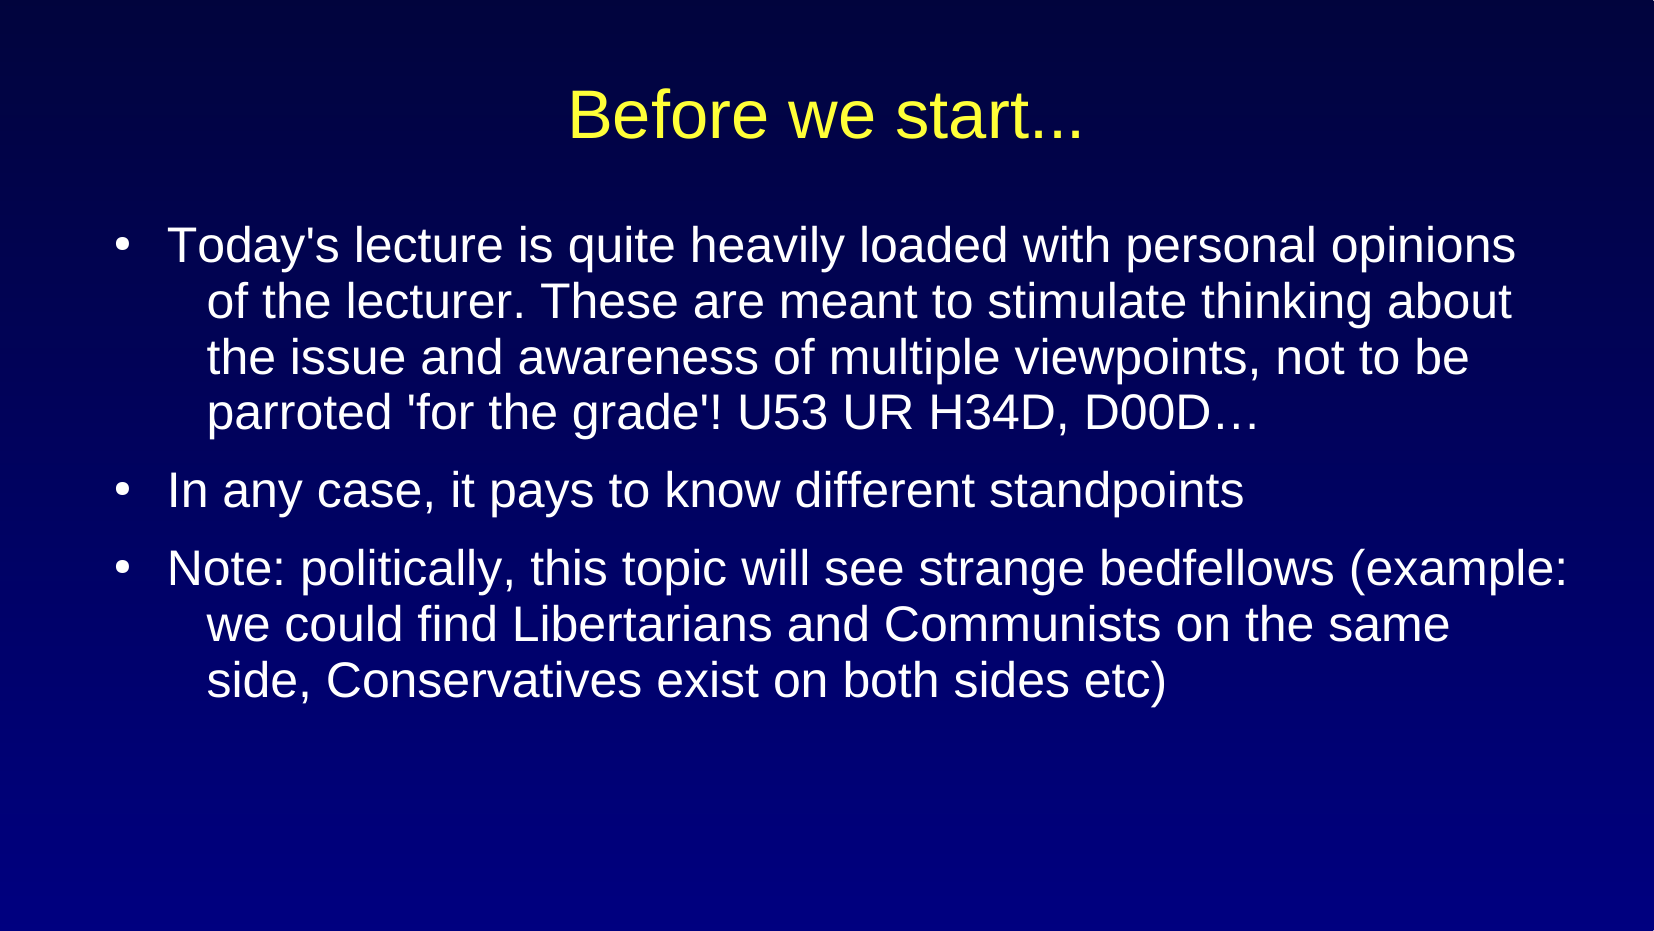

# Before we start...
Today's lecture is quite heavily loaded with personal opinions of the lecturer. These are meant to stimulate thinking about the issue and awareness of multiple viewpoints, not to be parroted 'for the grade'! U53 UR H34D, D00D…
In any case, it pays to know different standpoints
Note: politically, this topic will see strange bedfellows (example: we could find Libertarians and Communists on the same side, Conservatives exist on both sides etc)